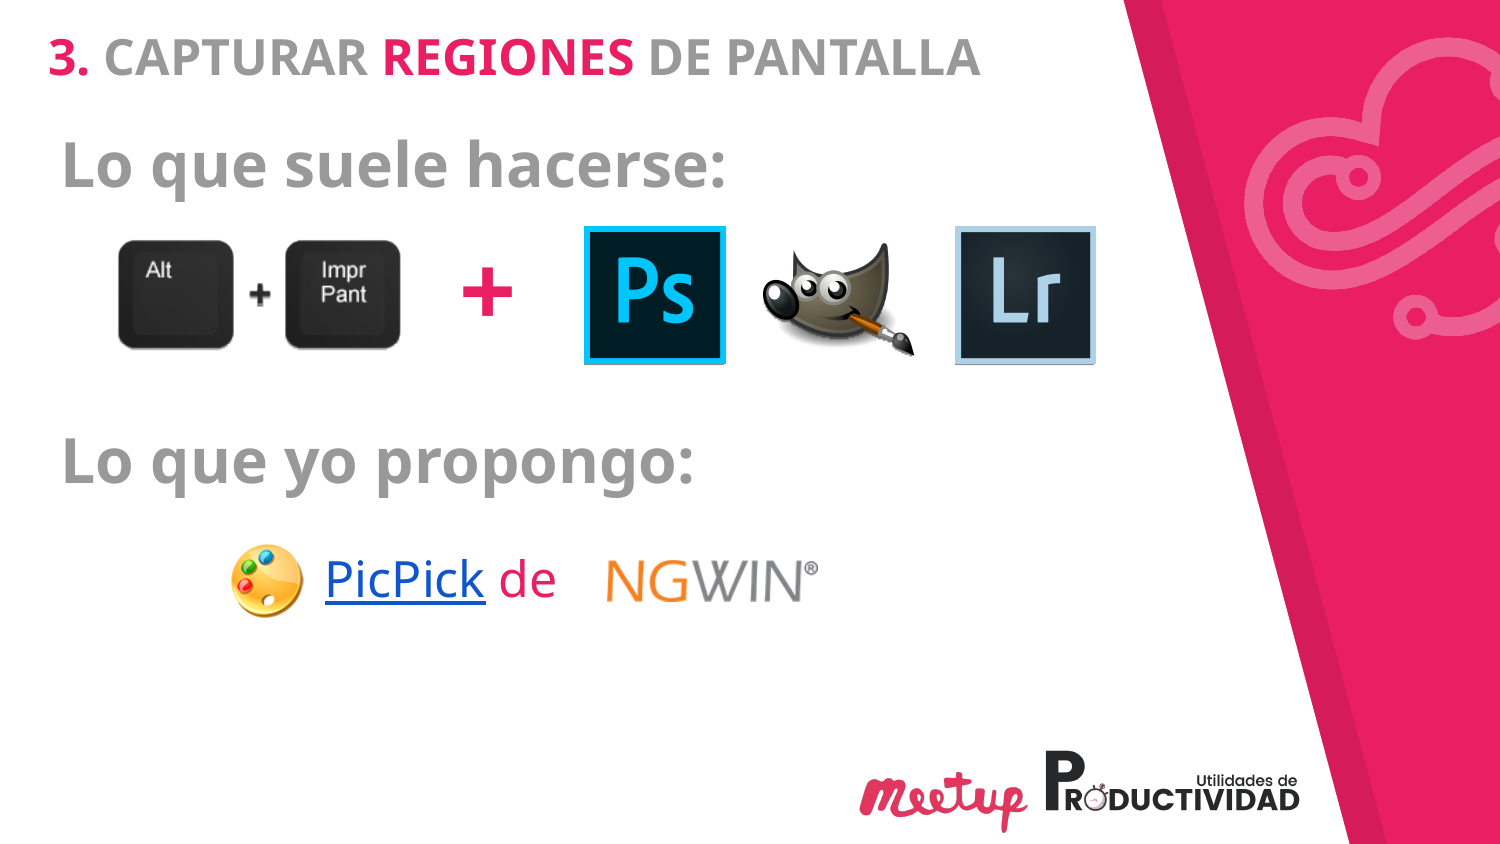

3. CAPTURAR REGIONES DE PANTALLA
# Lo que suele hacerse:
+
Lo que yo propongo:
PicPick de